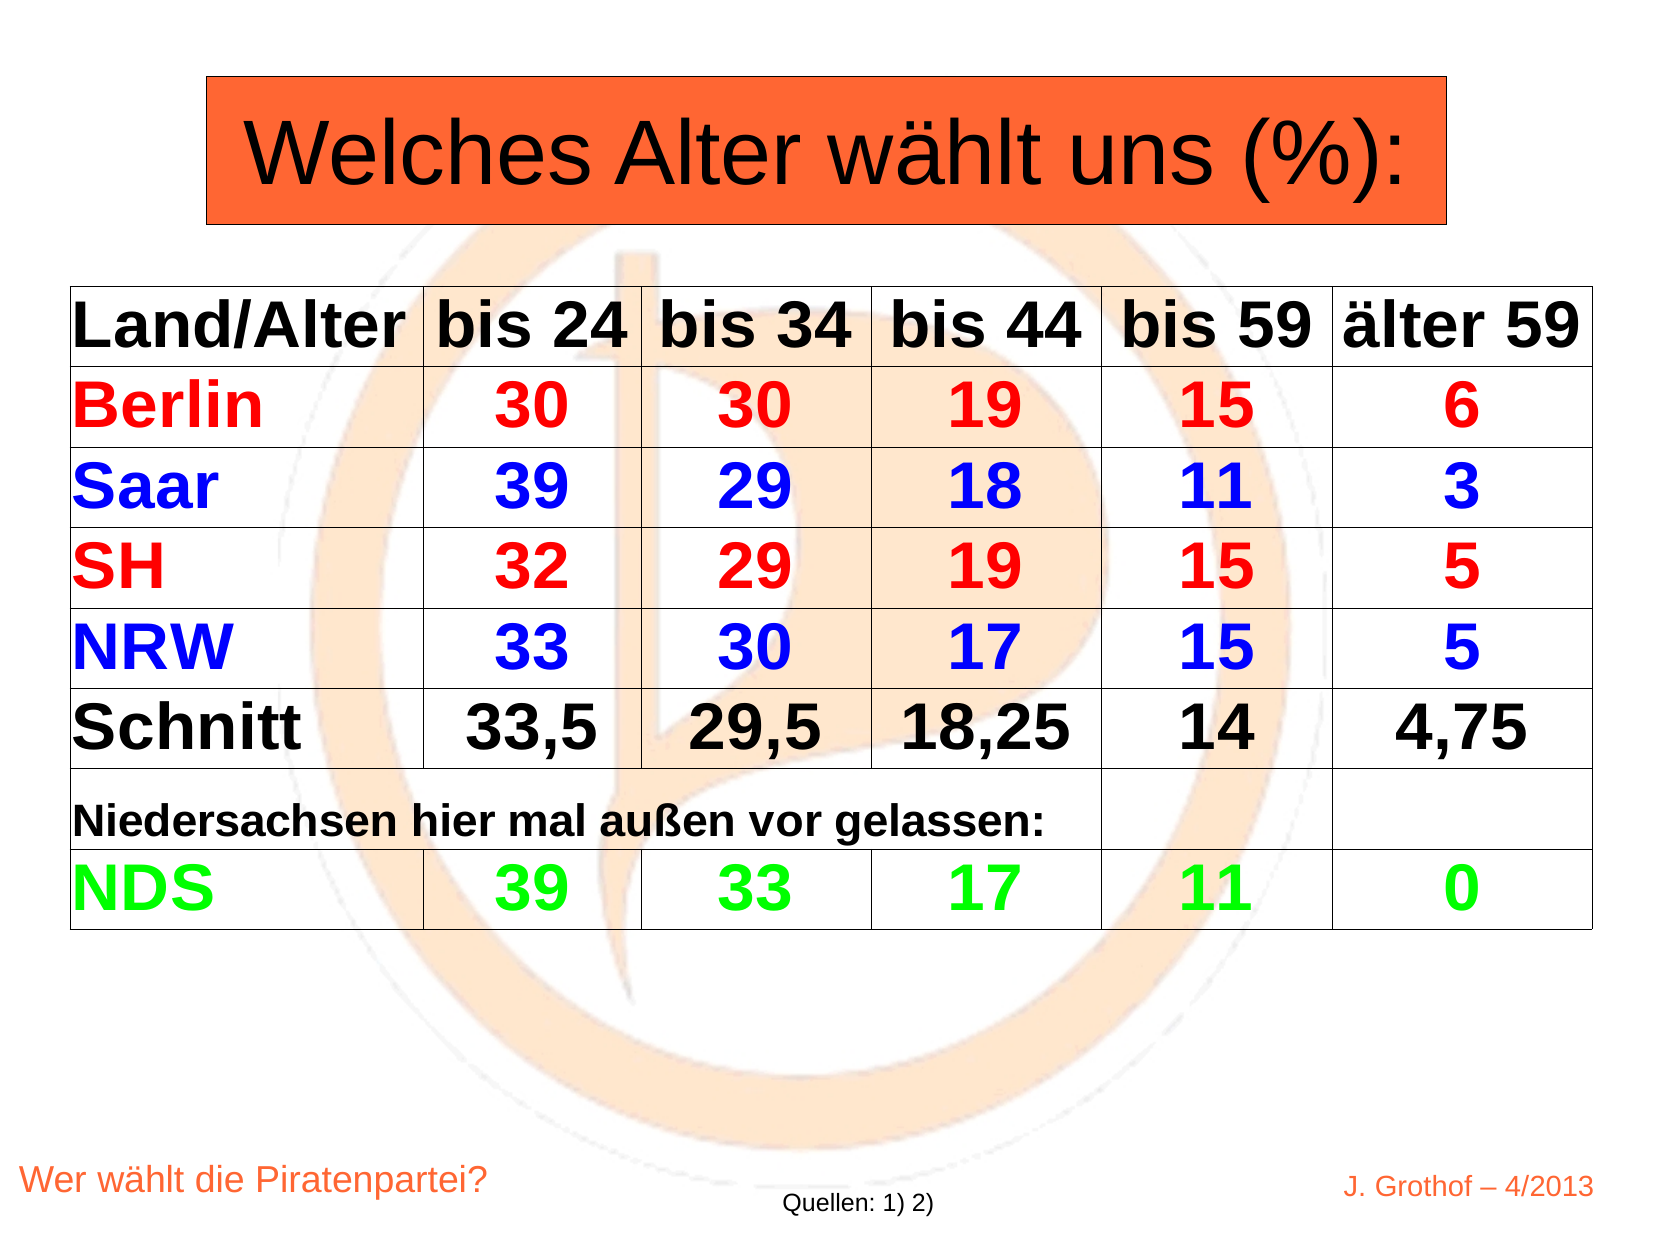

# Welches Alter wählt uns (%):
Wer wählt die Piratenpartei?
Quellen: 1) 2)